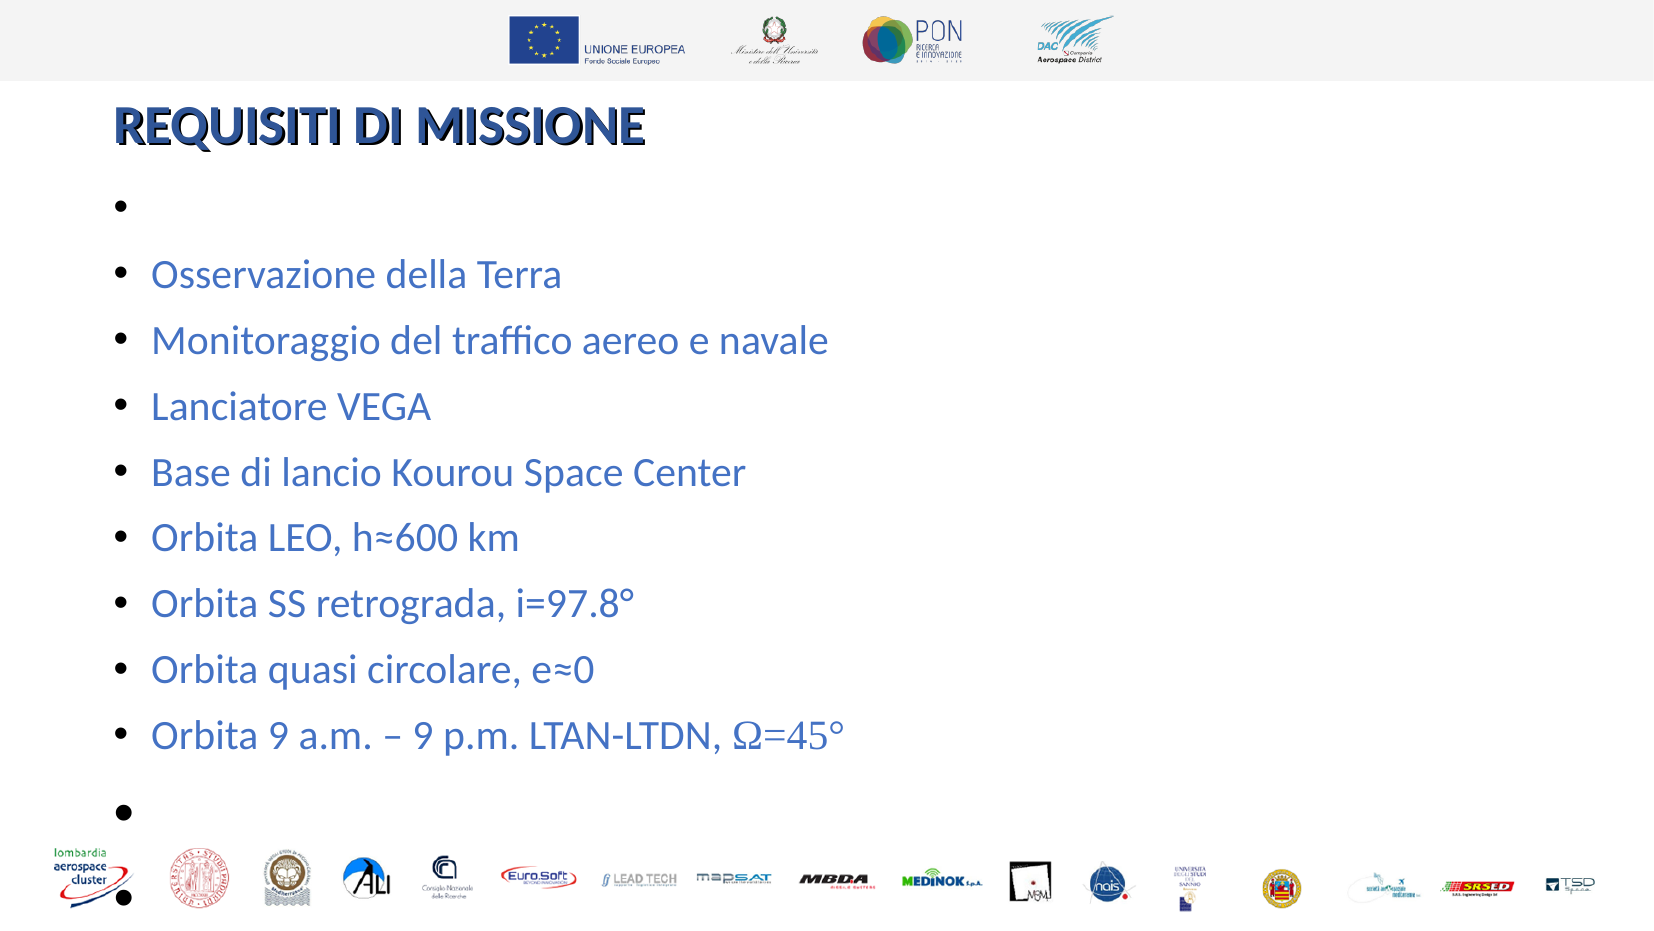

REQUISITI DI MISSIONE
Osservazione della Terra
Monitoraggio del traffico aereo e navale
Lanciatore VEGA
Base di lancio Kourou Space Center
Orbita LEO, h≈600 km
Orbita SS retrograda, i=97.8°
Orbita quasi circolare, e≈0
Orbita 9 a.m. – 9 p.m. LTAN-LTDN, Ω=45°